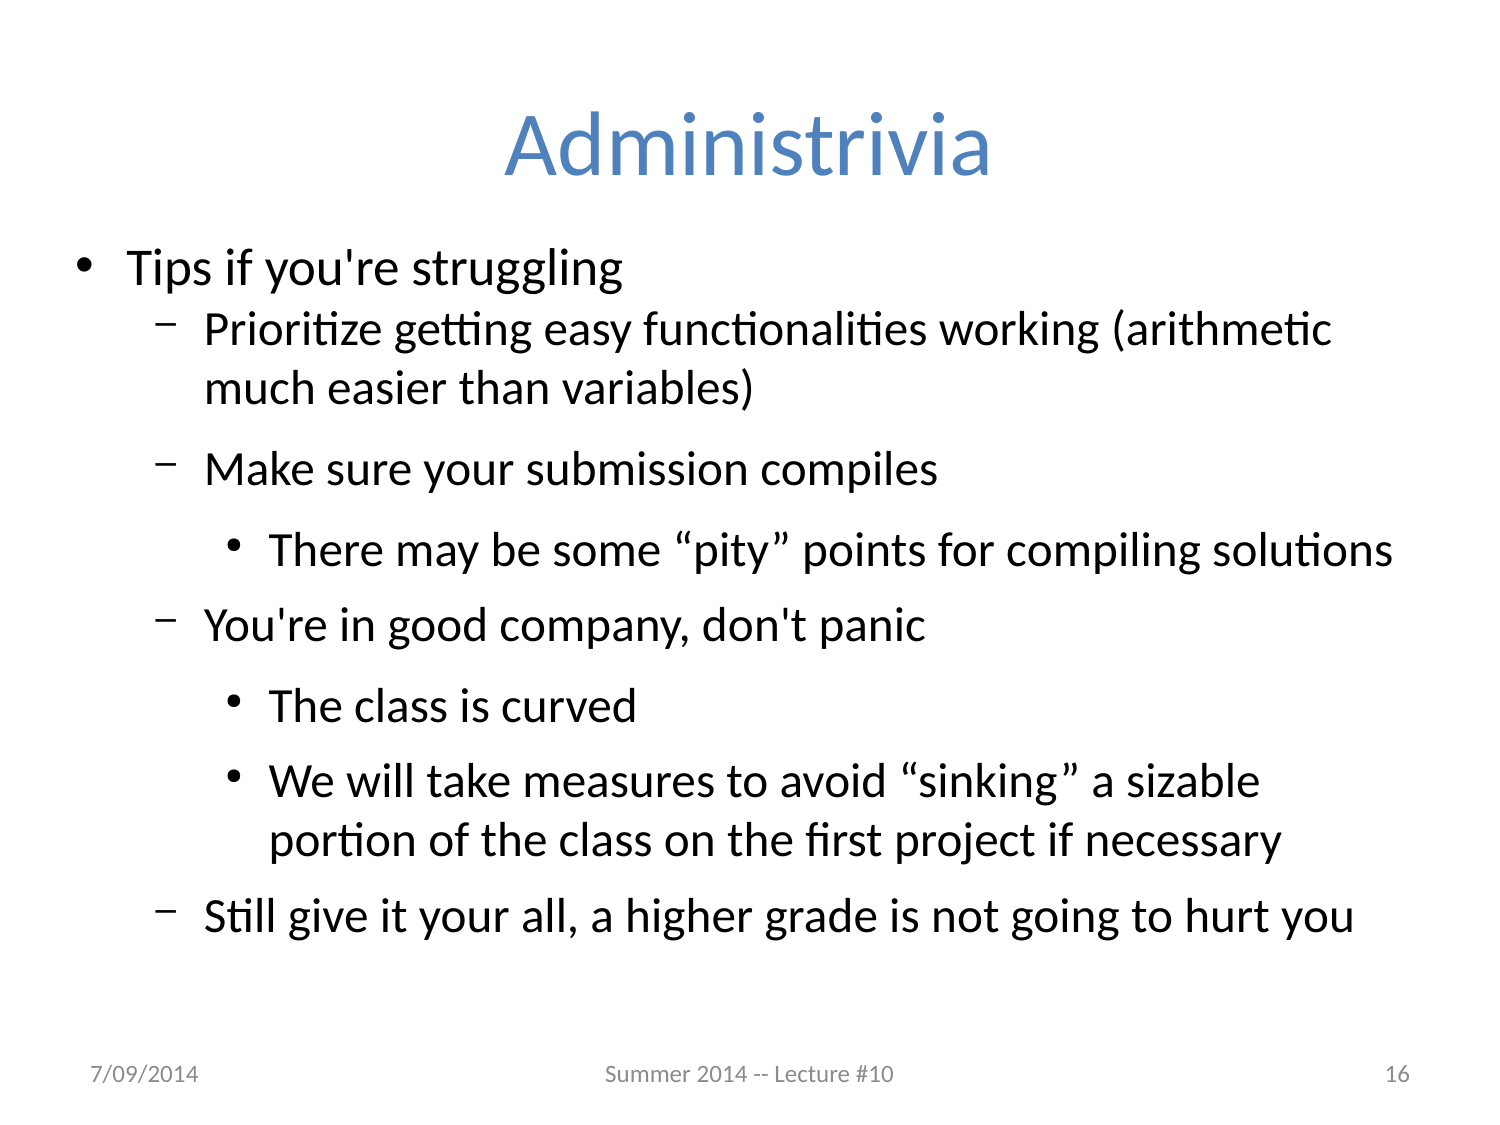

# Administrivia
Tips if you're struggling
Prioritize getting easy functionalities working (arithmetic much easier than variables)
Make sure your submission compiles
There may be some “pity” points for compiling solutions
You're in good company, don't panic
The class is curved
We will take measures to avoid “sinking” a sizable portion of the class on the first project if necessary
Still give it your all, a higher grade is not going to hurt you
7/09/2014
Summer 2014 -- Lecture #10